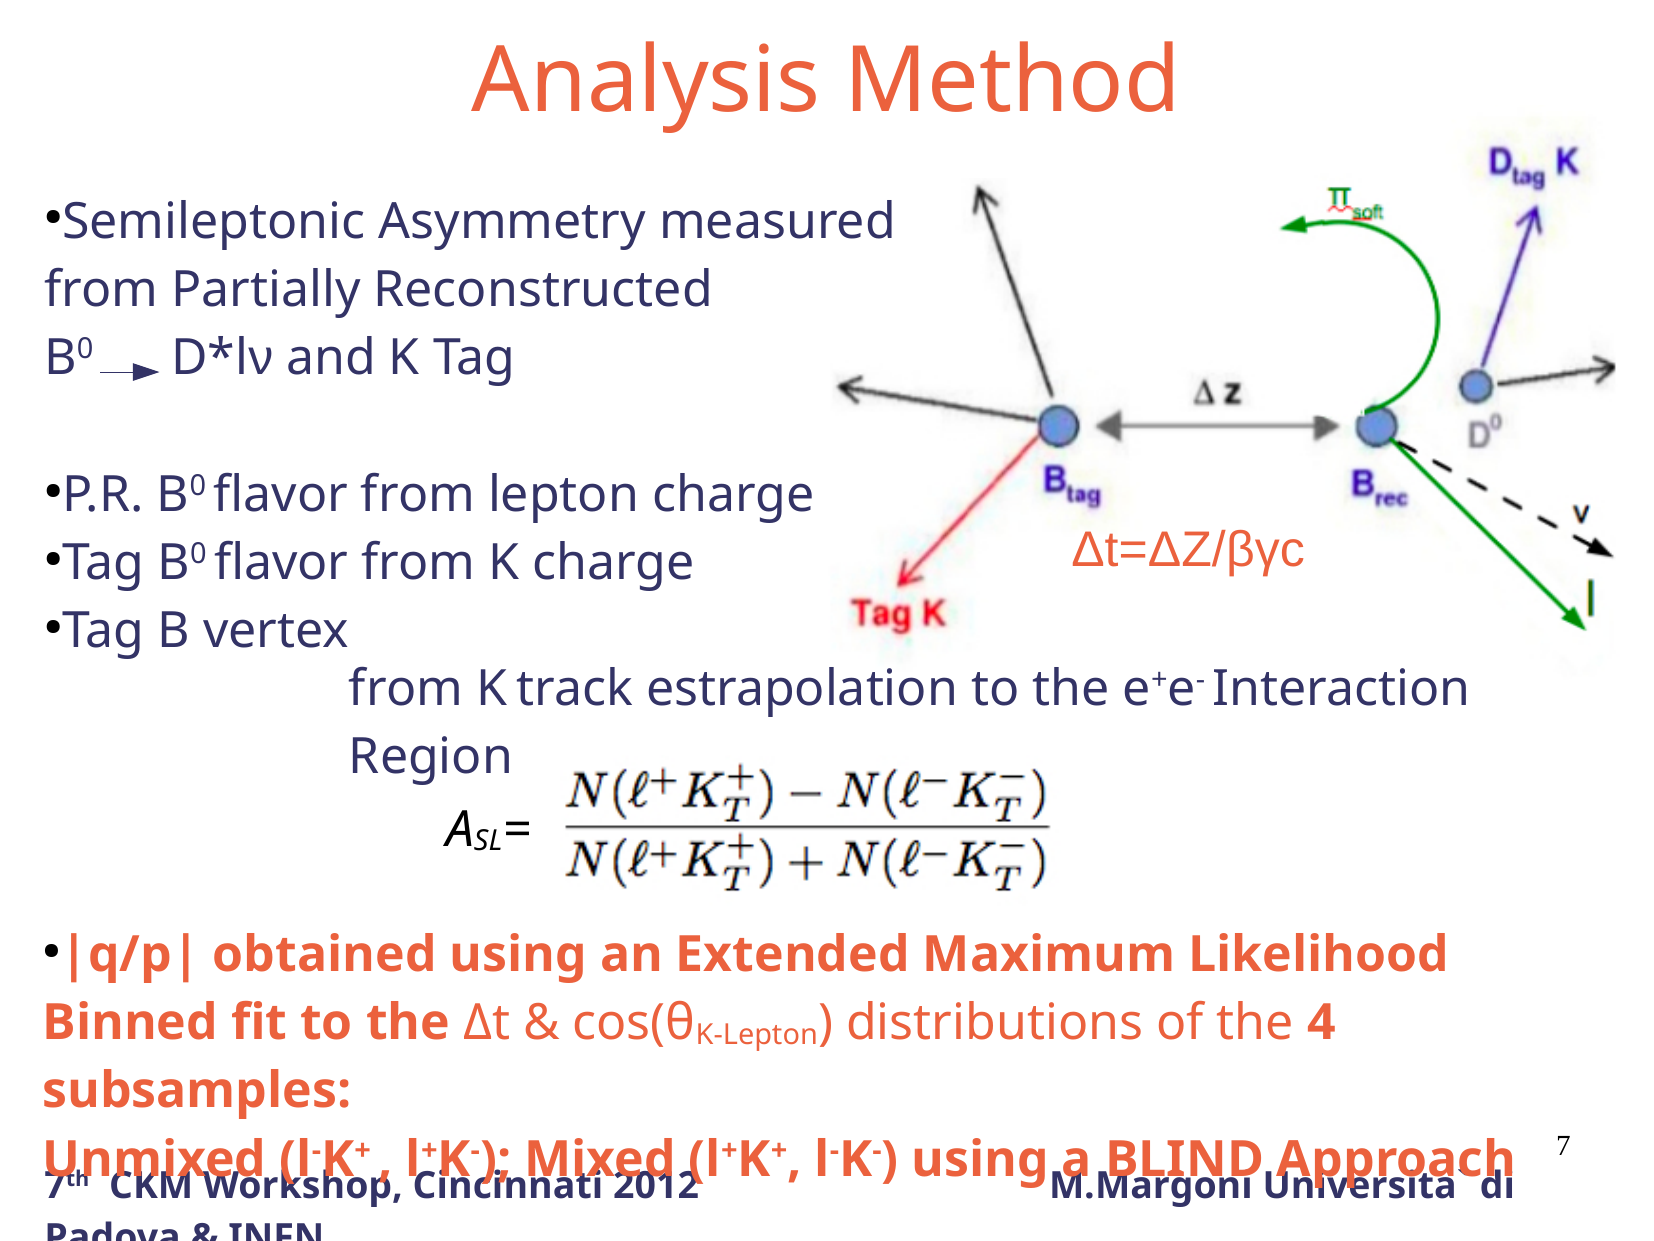

# Analysis Method
Semileptonic Asymmetry measured from Partially Reconstructed
B0 D*lν and K Tag
P.R. B0 flavor from lepton charge
Tag B0 flavor from K charge
Tag B vertex
Δt=ΔZ/βγc
from K track estrapolation to the e+e- Interaction Region
ASL=
|q/p| obtained using an Extended Maximum Likelihood Binned fit to the Δt & cos(θK-Lepton) distributions of the 4 subsamples:
Unmixed (l-K+ , l+K-); Mixed (l+K+, l-K-) using a BLIND Approach
7
7th CKM Workshop, Cincinnati 2012 M.Margoni Universita` di Padova & INFN